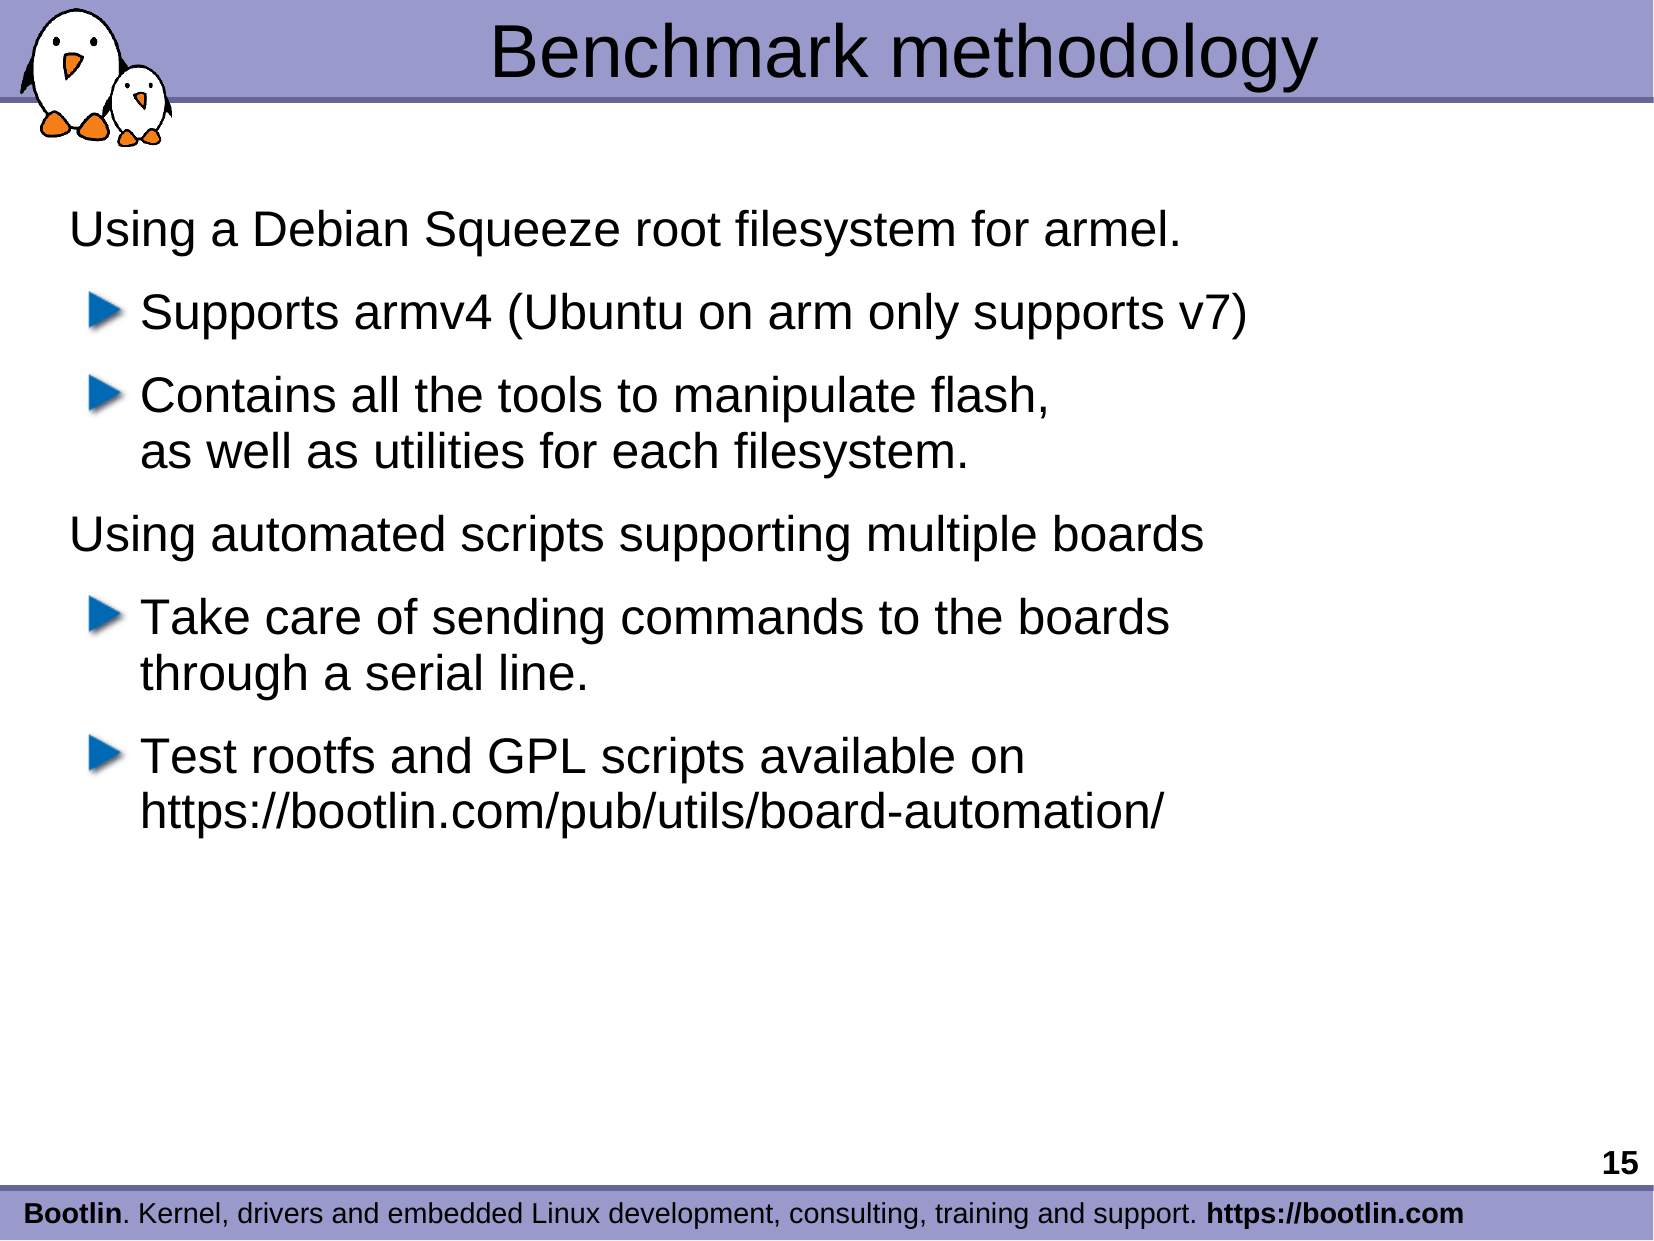

# Benchmark methodology
Using a Debian Squeeze root filesystem for armel.
Supports armv4 (Ubuntu on arm only supports v7)
Contains all the tools to manipulate flash,
as well as utilities for each filesystem.
Using automated scripts supporting multiple boards
Take care of sending commands to the boards
through a serial line.
Test rootfs and GPL scripts available on
https://bootlin.com/pub/utils/board-automation/